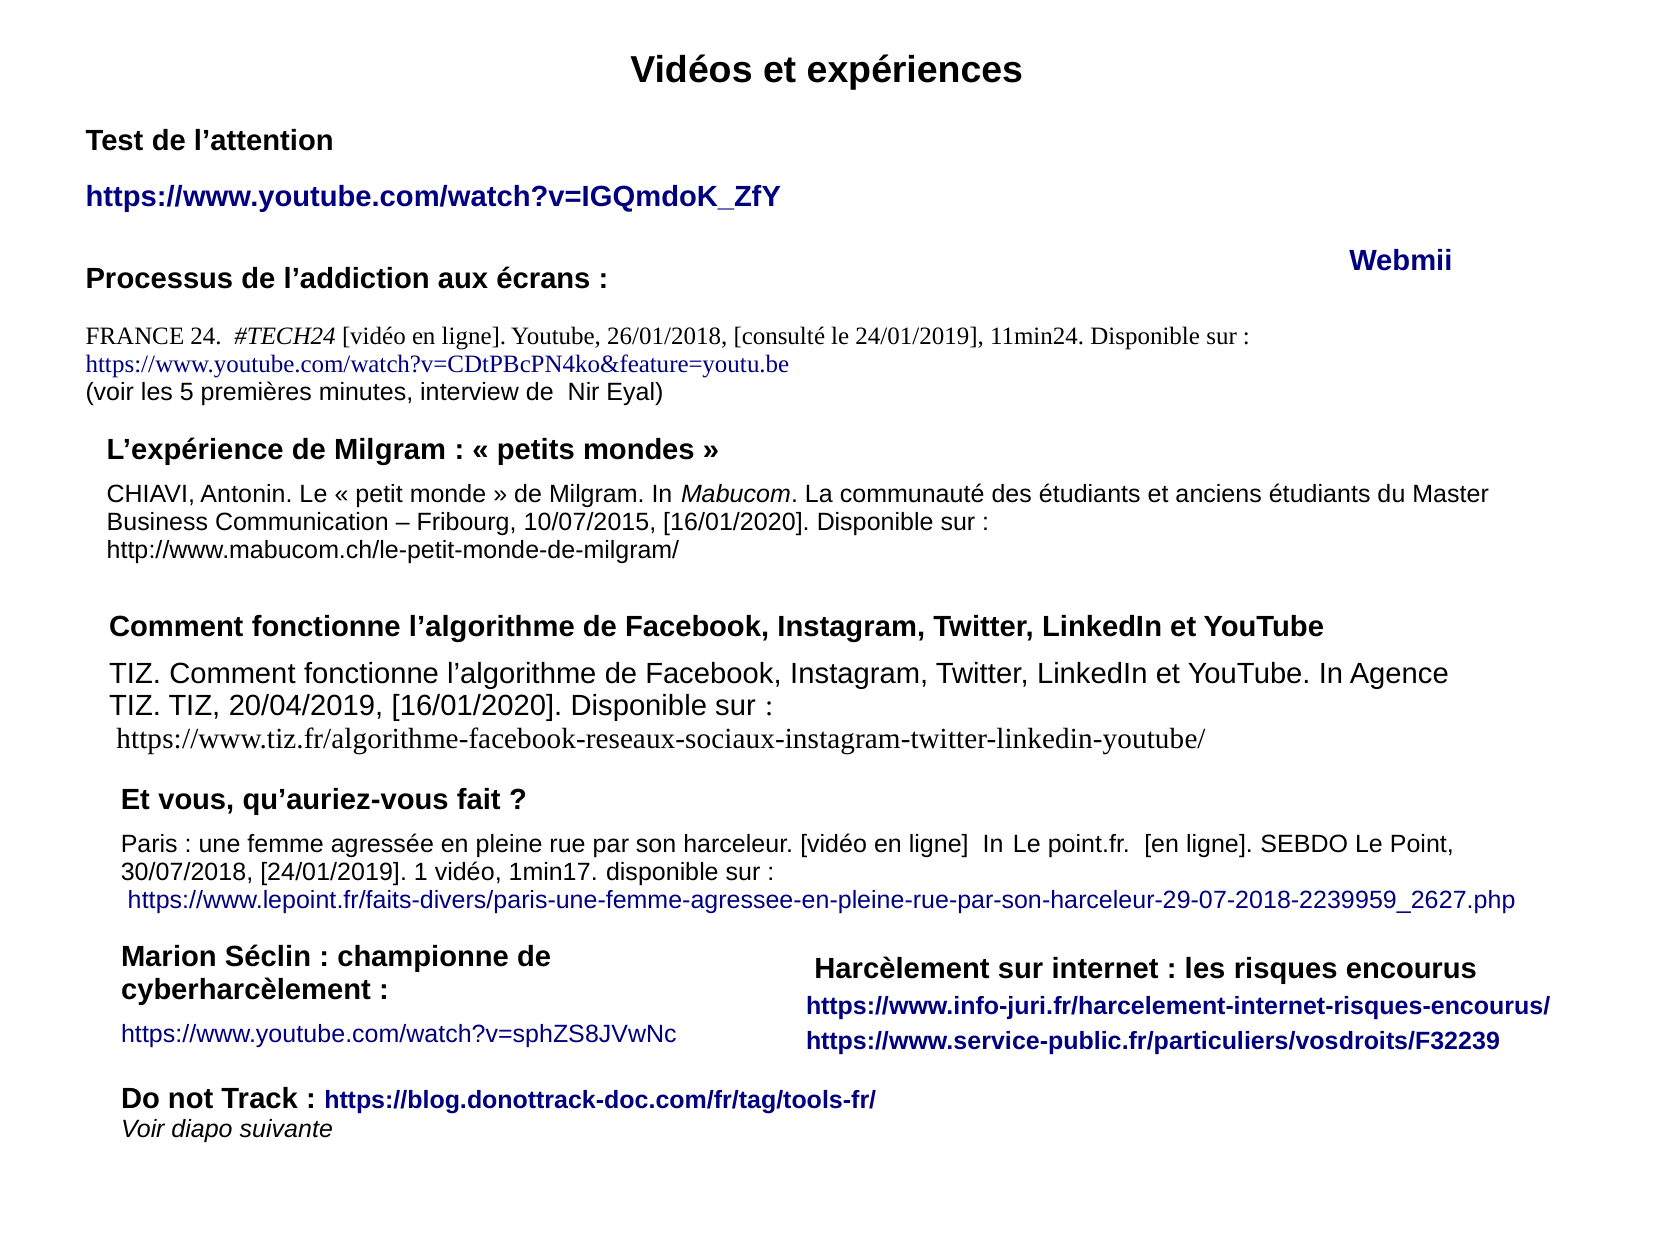

# Vidéos et expériences
Test de l’attention
https://www.youtube.com/watch?v=IGQmdoK_ZfY
Webmii
Processus de l’addiction aux écrans :
FRANCE 24. #TECH24 [vidéo en ligne]. Youtube, 26/01/2018, [consulté le 24/01/2019], 11min24. Disponible sur : https://www.youtube.com/watch?v=CDtPBcPN4ko&feature=youtu.be
(voir les 5 premières minutes, interview de Nir Eyal)
L’expérience de Milgram : « petits mondes »
CHIAVI, Antonin. Le « petit monde » de Milgram. In Mabucom. La communauté des étudiants et anciens étudiants du Master Business Communication – Fribourg, 10/07/2015, [16/01/2020]. Disponible sur : http://www.mabucom.ch/le-petit-monde-de-milgram/
Comment fonctionne l’algorithme de Facebook, Instagram, Twitter, LinkedIn et YouTube
TIZ. Comment fonctionne l’algorithme de Facebook, Instagram, Twitter, LinkedIn et YouTube. In Agence TIZ. TIZ, 20/04/2019, [16/01/2020]. Disponible sur : https://www.tiz.fr/algorithme-facebook-reseaux-sociaux-instagram-twitter-linkedin-youtube/
Et vous, qu’auriez-vous fait ?
Paris : une femme agressée en pleine rue par son harceleur. [vidéo en ligne] In Le point.fr. [en ligne]. SEBDO Le Point, 30/07/2018, [24/01/2019]. 1 vidéo, 1min17. disponible sur : https://www.lepoint.fr/faits-divers/paris-une-femme-agressee-en-pleine-rue-par-son-harceleur-29-07-2018-2239959_2627.php
Marion Séclin : championne de cyberharcèlement :
https://www.youtube.com/watch?v=sphZS8JVwNc
 Harcèlement sur internet : les risques encourus
https://www.info-juri.fr/harcelement-internet-risques-encourus/
https://www.service-public.fr/particuliers/vosdroits/F32239
Do not Track : https://blog.donottrack-doc.com/fr/tag/tools-fr/
Voir diapo suivante